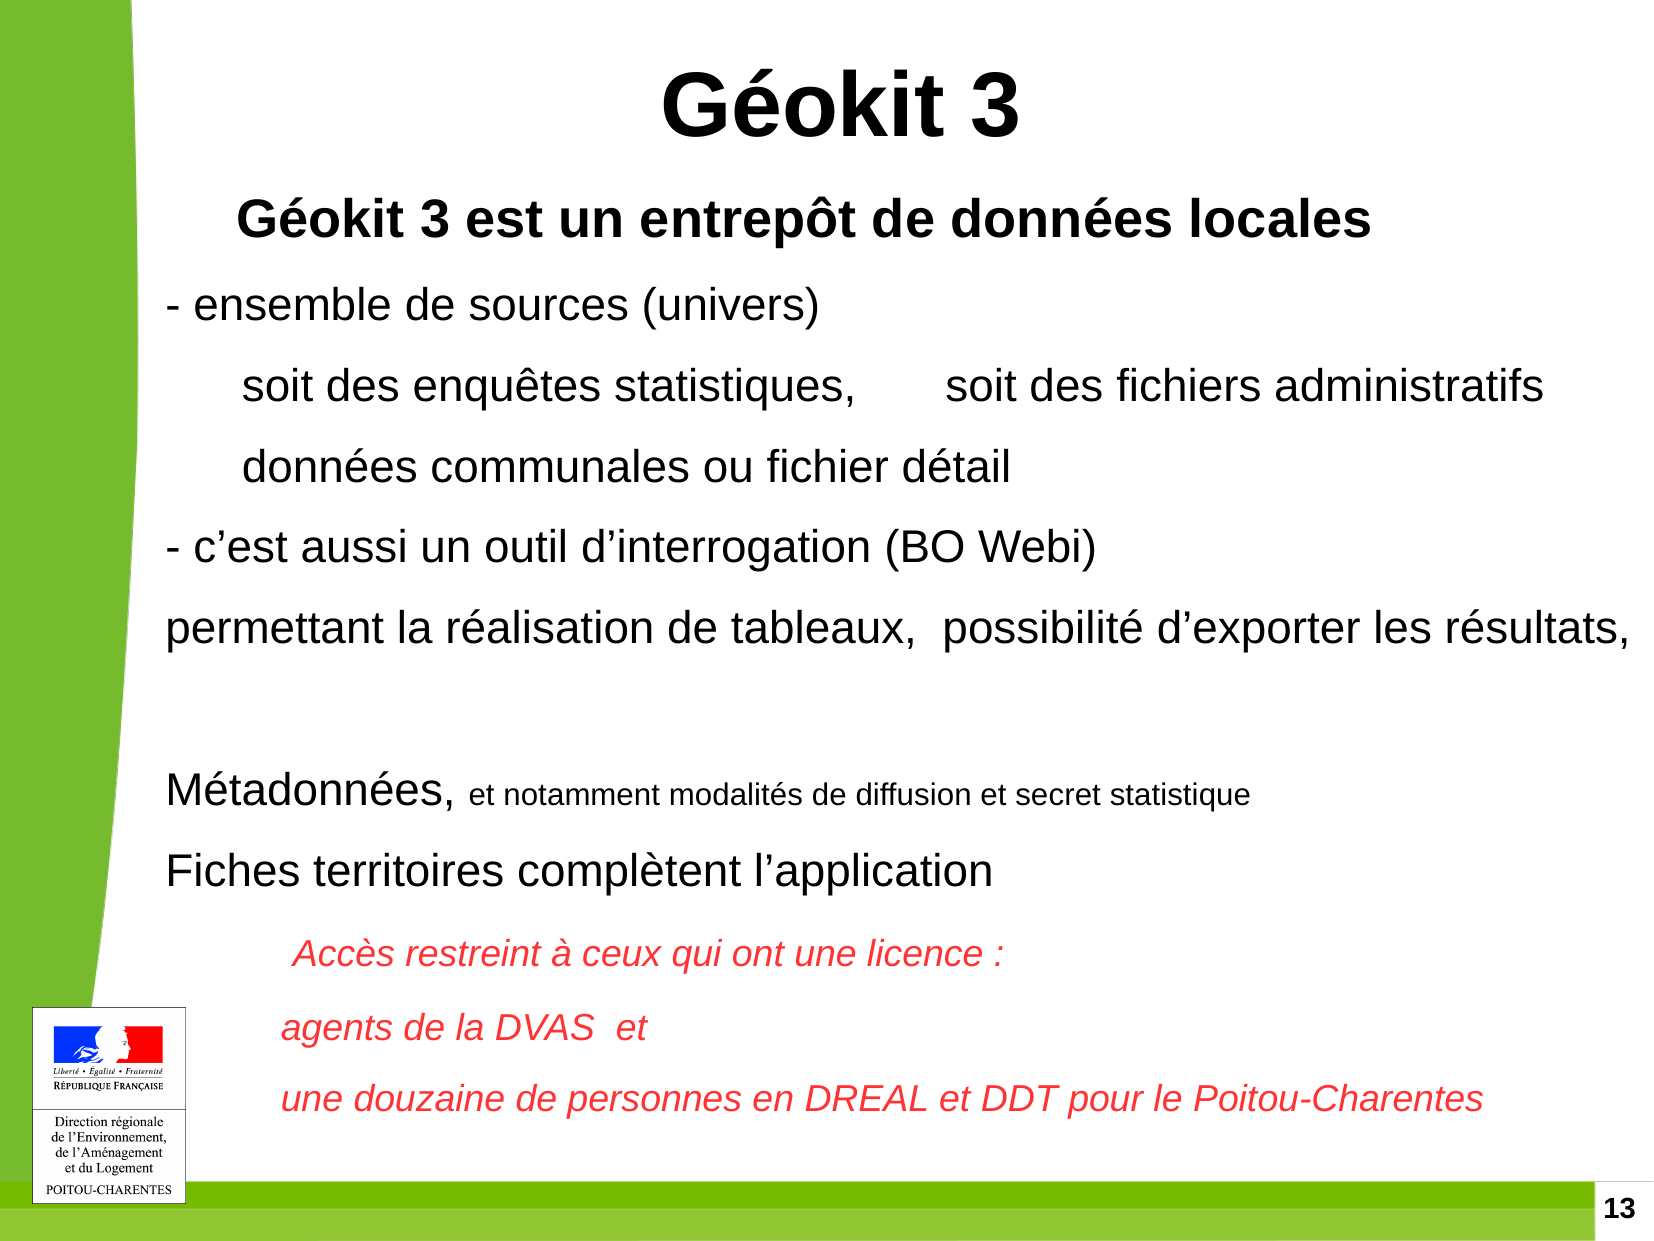

# Géokit 3
Géokit 3 est un entrepôt de données locales
- ensemble de sources (univers)
 soit des enquêtes statistiques, soit des fichiers administratifs
 données communales ou fichier détail
- c’est aussi un outil d’interrogation (BO Webi)
permettant la réalisation de tableaux, possibilité d’exporter les résultats,
Métadonnées, et notamment modalités de diffusion et secret statistique
Fiches territoires complètent l’application
 Accès restreint à ceux qui ont une licence :
 agents de la DVAS et
 une douzaine de personnes en DREAL et DDT pour le Poitou-Charentes